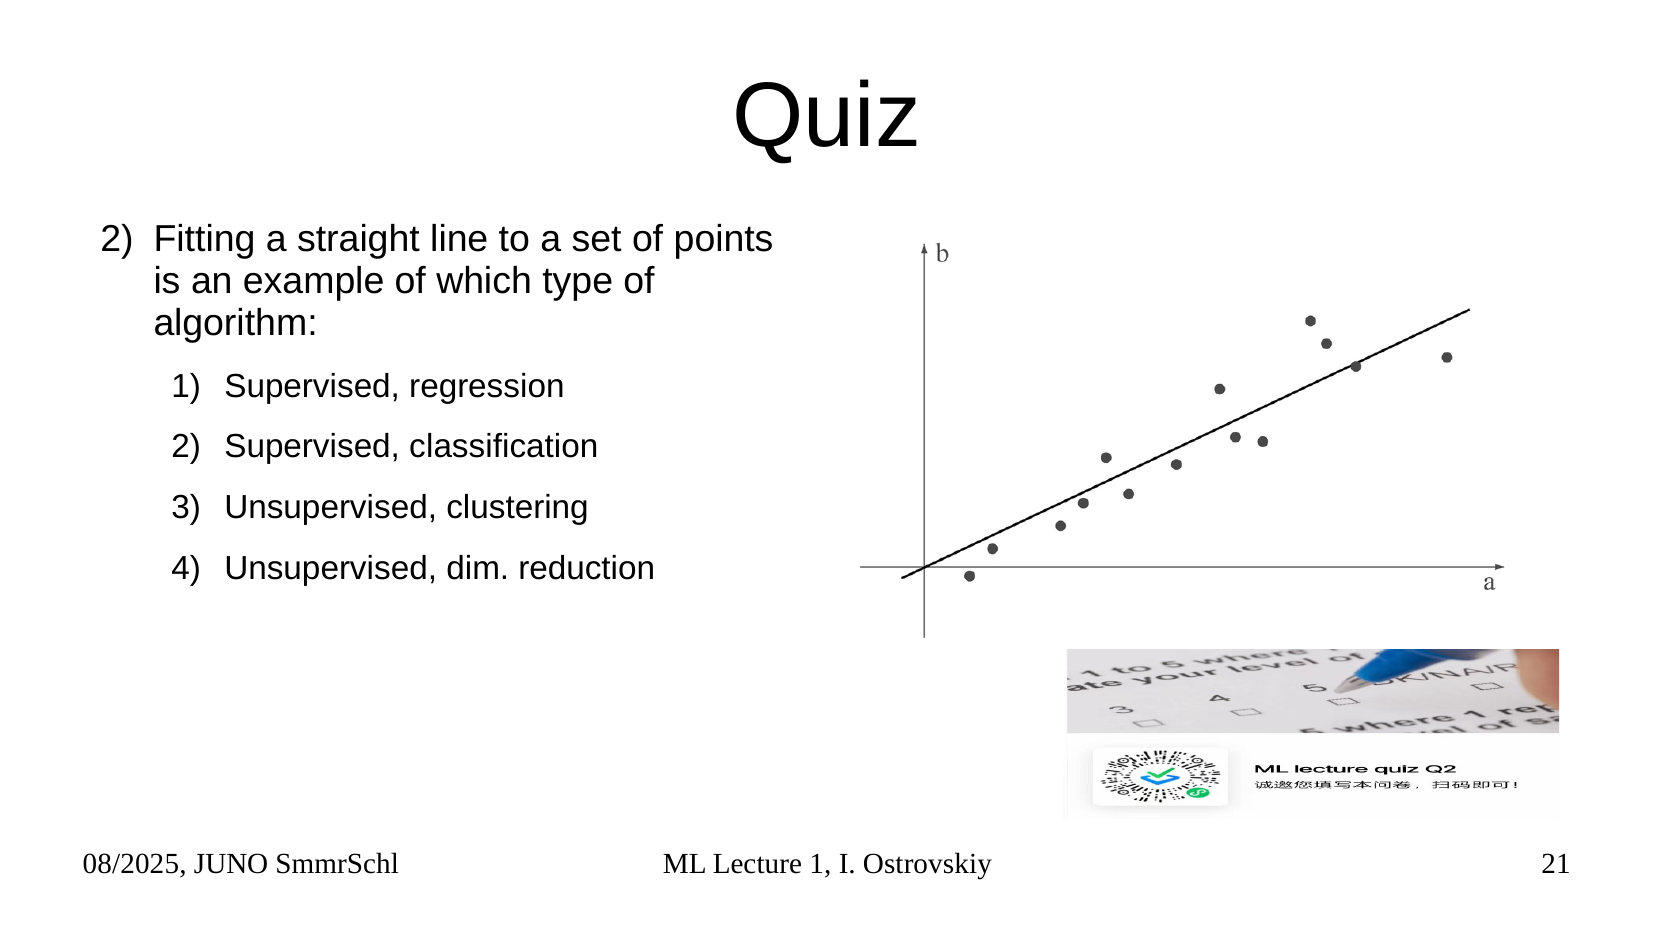

# Quiz
Fitting a straight line to a set of points is an example of which type of algorithm:
Supervised, regression
Supervised, classification
Unsupervised, clustering
Unsupervised, dim. reduction
08/2025, JUNO SmmrSchl
ML Lecture 1, I. Ostrovskiy
21